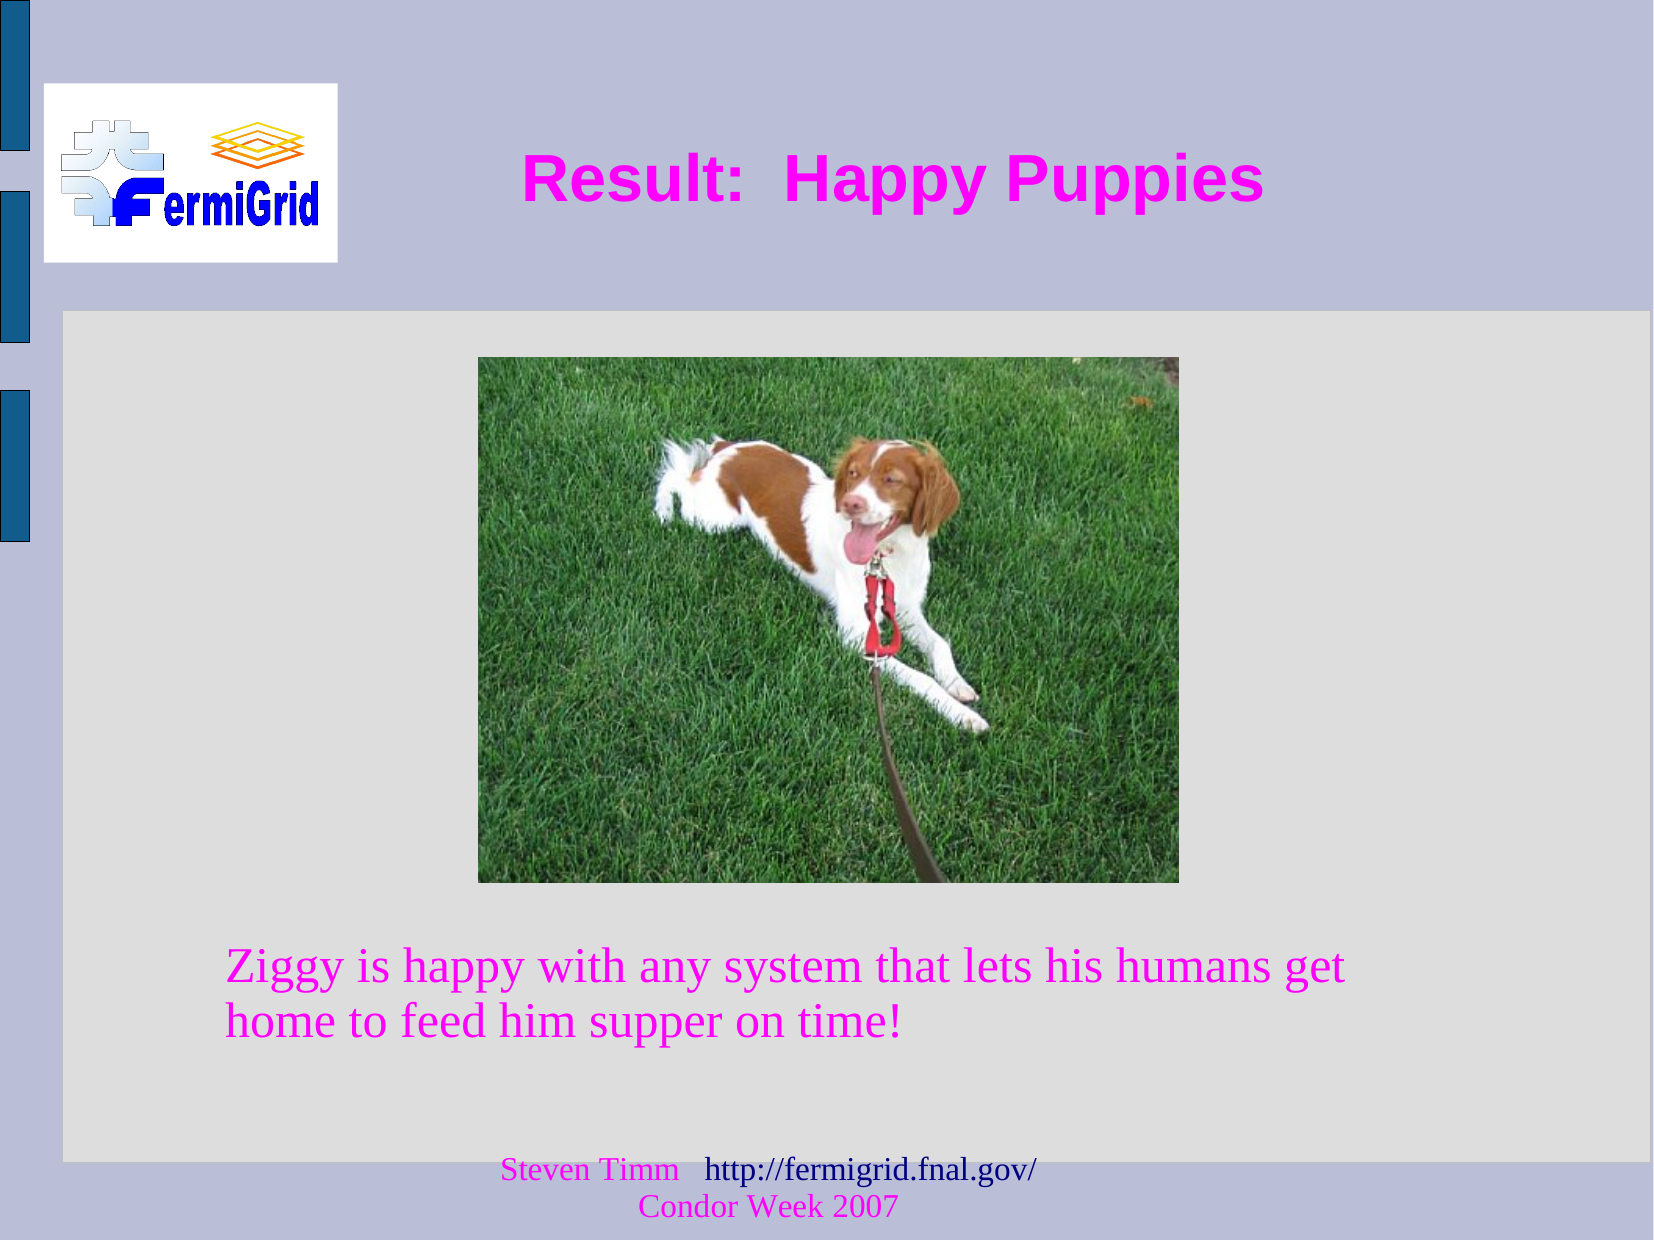

# Result: Happy Puppies
Ziggy is happy with any system that lets his humans get home to feed him supper on time!